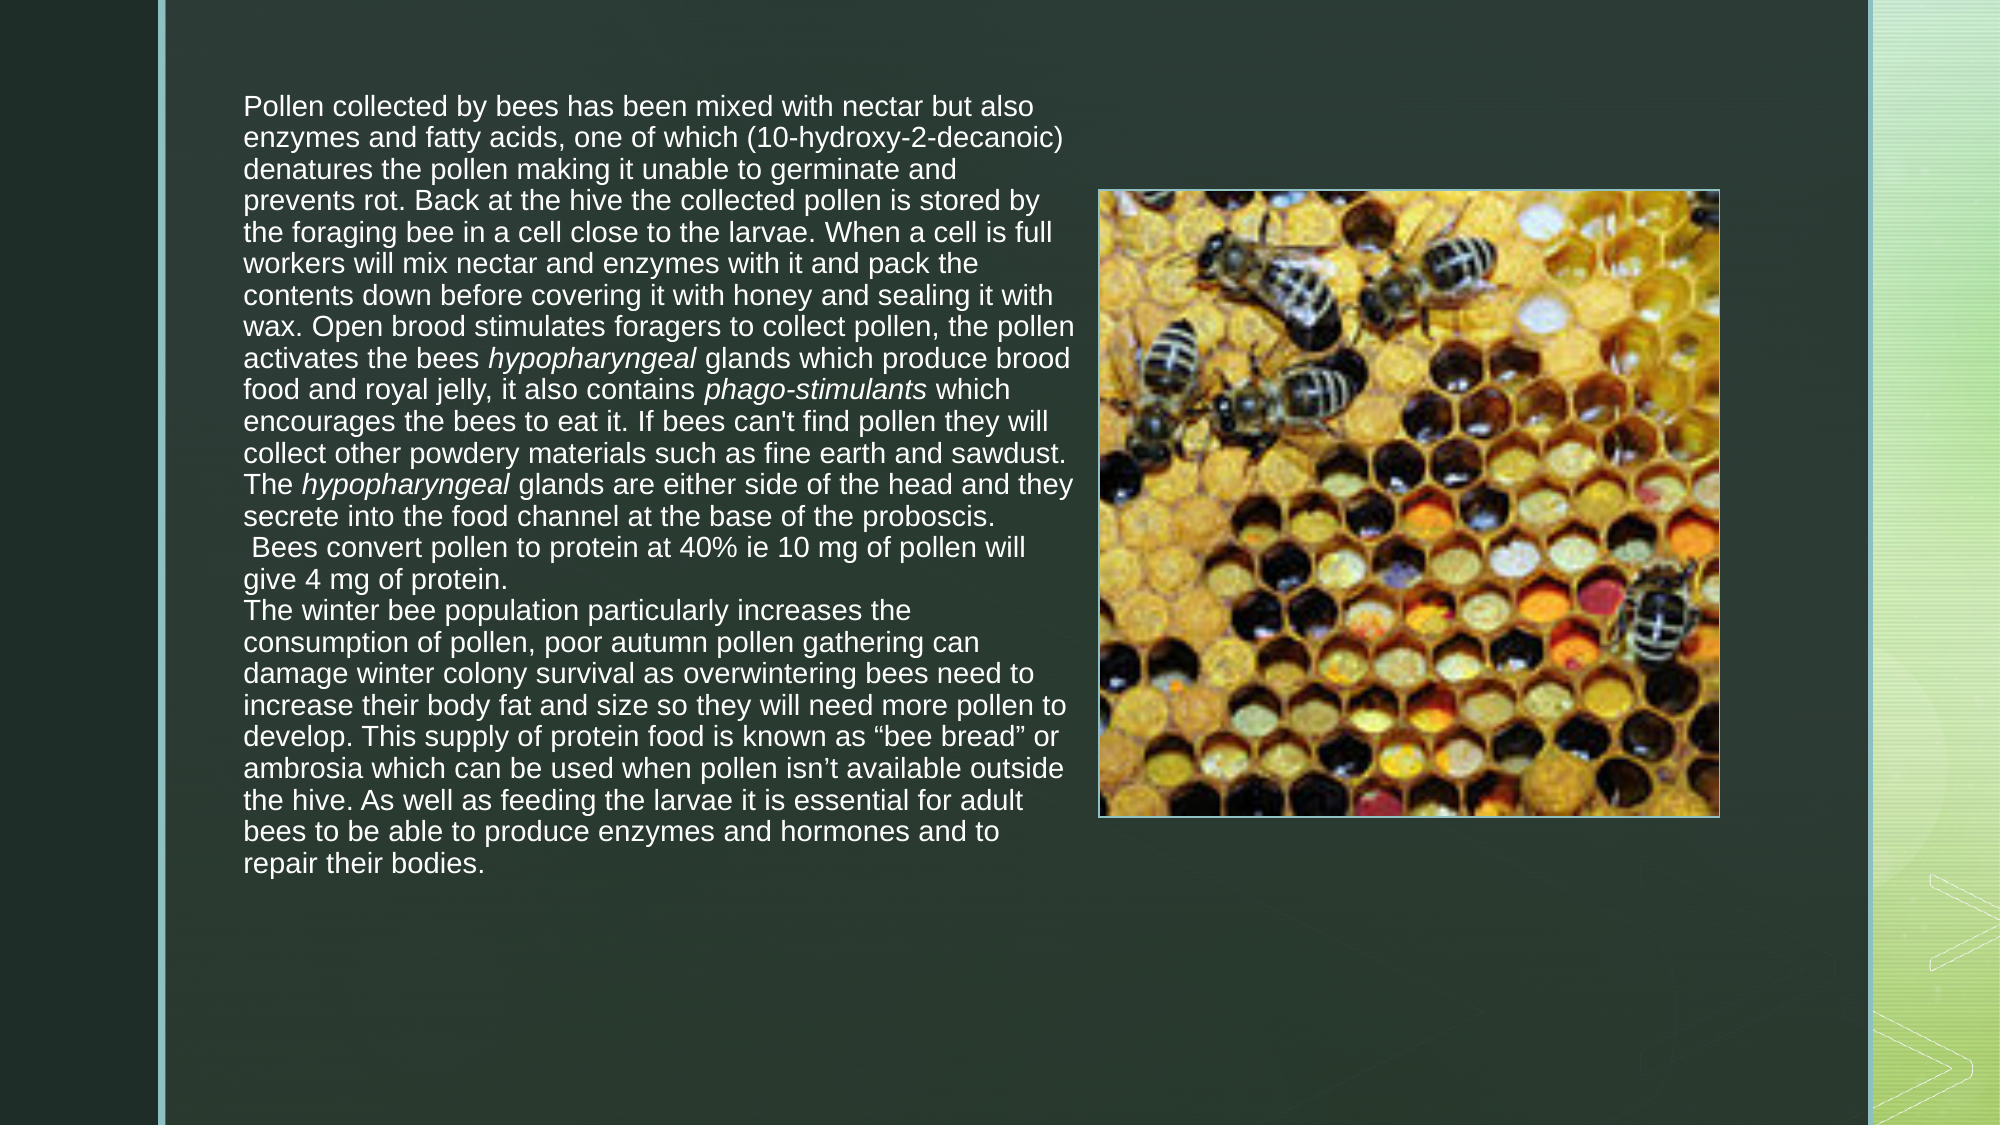

# Pollen collected by bees has been mixed with nectar but also enzymes and fatty acids, one of which (10-hydroxy-2-decanoic) denatures the pollen making it unable to germinate and prevents rot. Back at the hive the collected pollen is stored by the foraging bee in a cell close to the larvae. When a cell is full workers will mix nectar and enzymes with it and pack the contents down before covering it with honey and sealing it with wax. Open brood stimulates foragers to collect pollen, the pollen activates the bees hypopharyngeal glands which produce brood food and royal jelly, it also contains phago-stimulants which encourages the bees to eat it. If bees can't find pollen they will collect other powdery materials such as fine earth and sawdust. The hypopharyngeal glands are either side of the head and they secrete into the food channel at the base of the proboscis. Bees convert pollen to protein at 40% ie 10 mg of pollen will give 4 mg of protein. The winter bee population particularly increases the consumption of pollen, poor autumn pollen gathering can damage winter colony survival as overwintering bees need to increase their body fat and size so they will need more pollen to develop. This supply of protein food is known as “bee bread” or ambrosia which can be used when pollen isn’t available outside the hive. As well as feeding the larvae it is essential for adult bees to be able to produce enzymes and hormones and to repair their bodies.
z